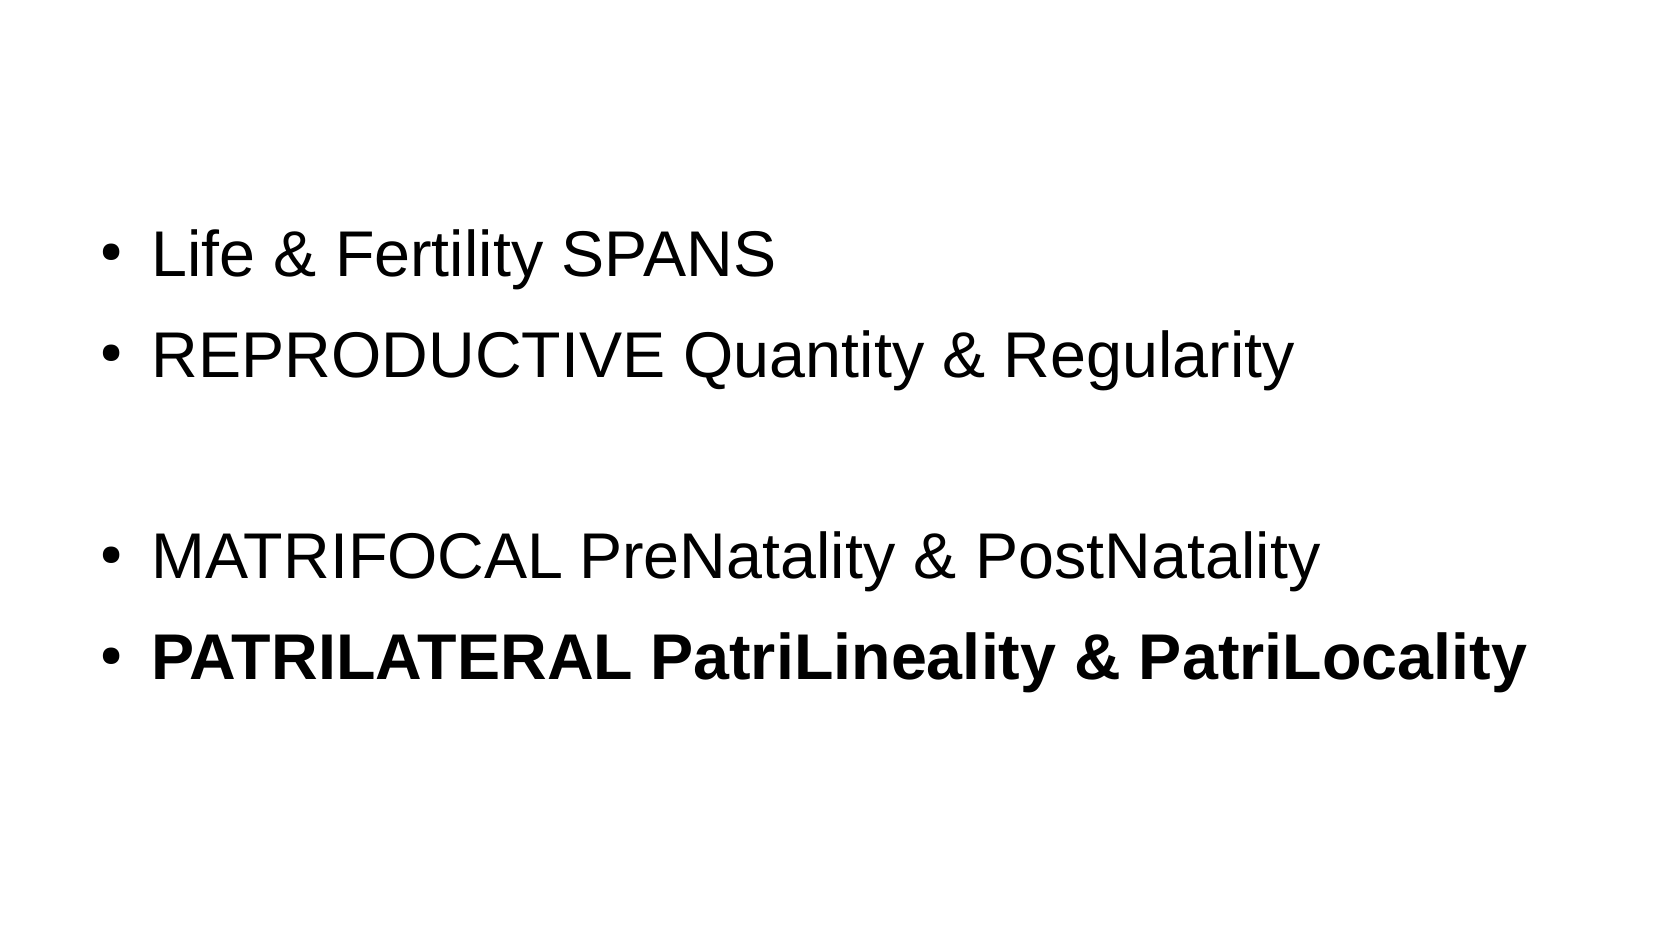

# Life & Fertility SPANS
REPRODUCTIVE Quantity & Regularity
MATRIFOCAL PreNatality & PostNatality
PATRILATERAL PatriLineality & PatriLocality